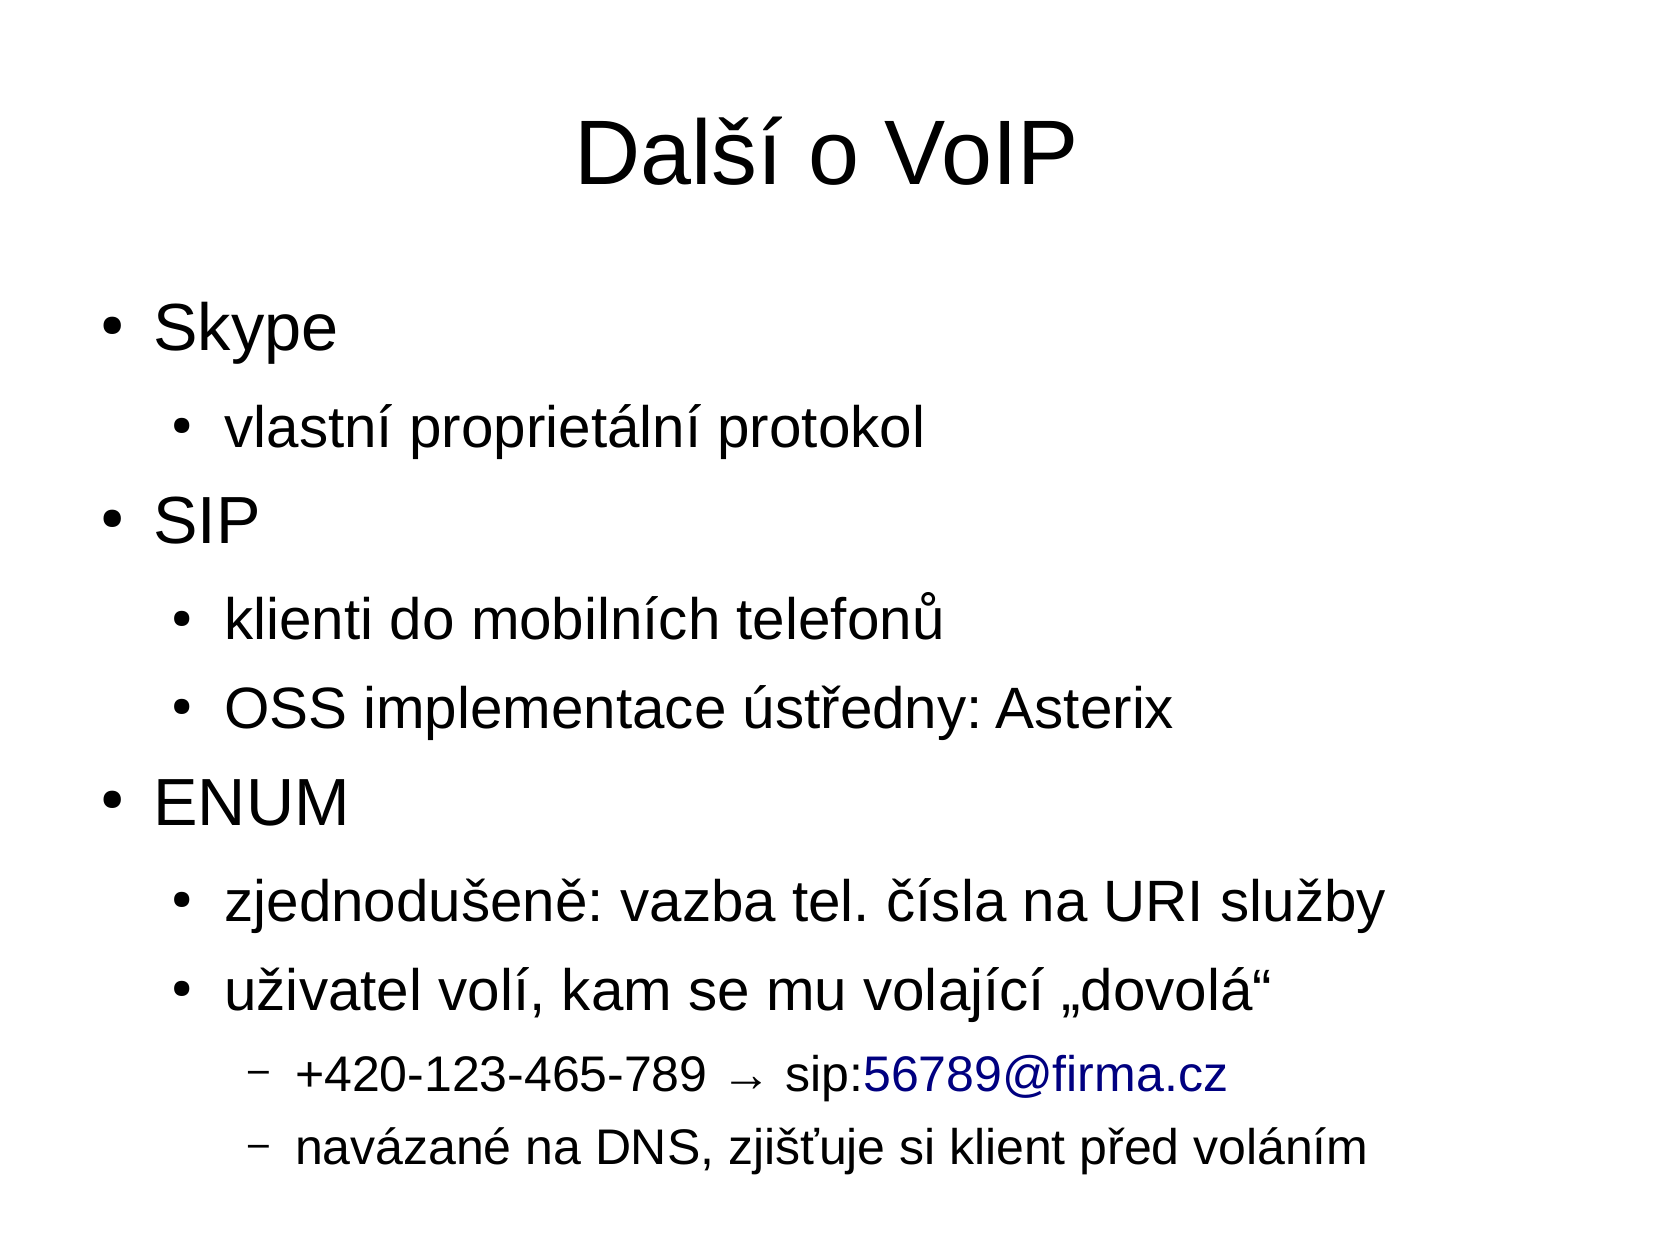

# Další o VoIP
Skype
vlastní proprietální protokol
SIP
klienti do mobilních telefonů
OSS implementace ústředny: Asterix
ENUM
zjednodušeně: vazba tel. čísla na URI služby
uživatel volí, kam se mu volající „dovolá“
+420-123-465-789 → sip:56789@firma.cz
navázané na DNS, zjišťuje si klient před voláním